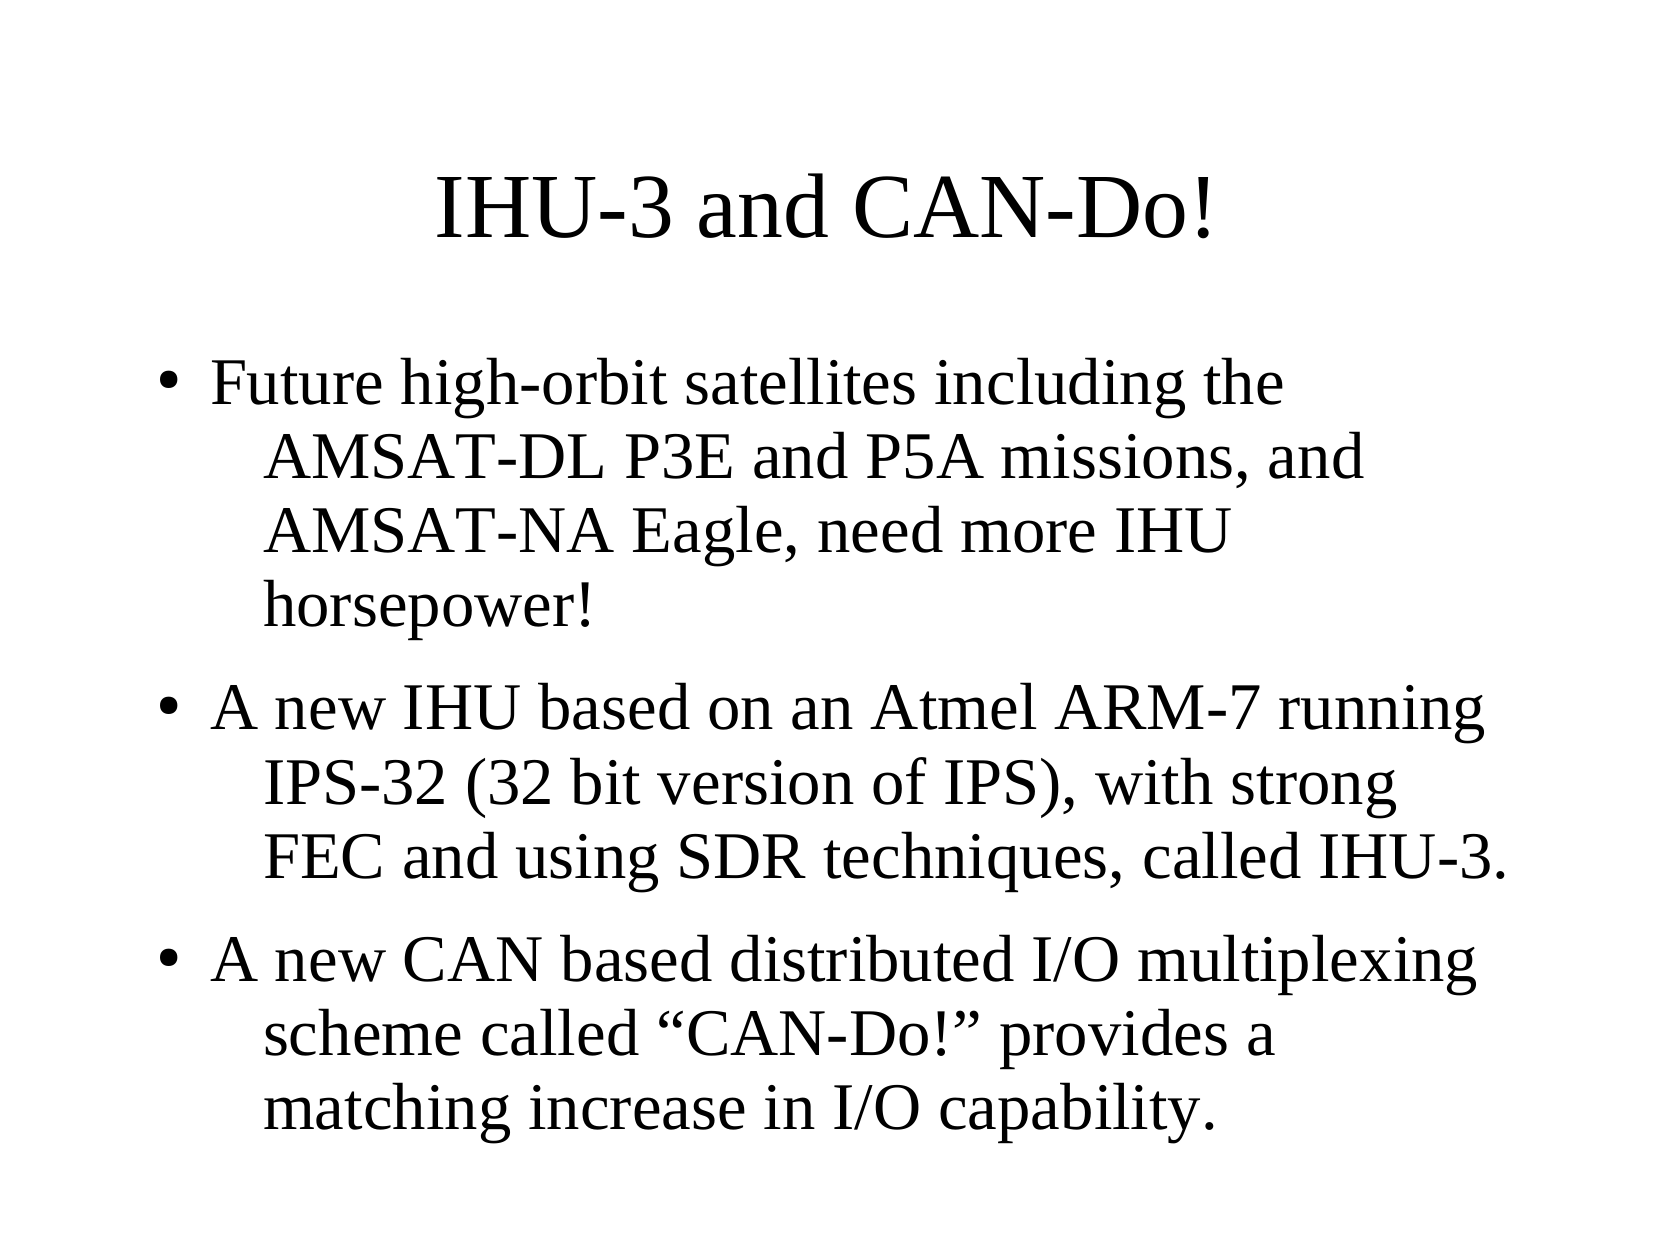

# IHU-3 and CAN-Do!
Future high-orbit satellites including the AMSAT-DL P3E and P5A missions, and AMSAT-NA Eagle, need more IHU horsepower!
A new IHU based on an Atmel ARM-7 running IPS-32 (32 bit version of IPS), with strong FEC and using SDR techniques, called IHU-3.
A new CAN based distributed I/O multiplexing scheme called “CAN-Do!” provides a matching increase in I/O capability.